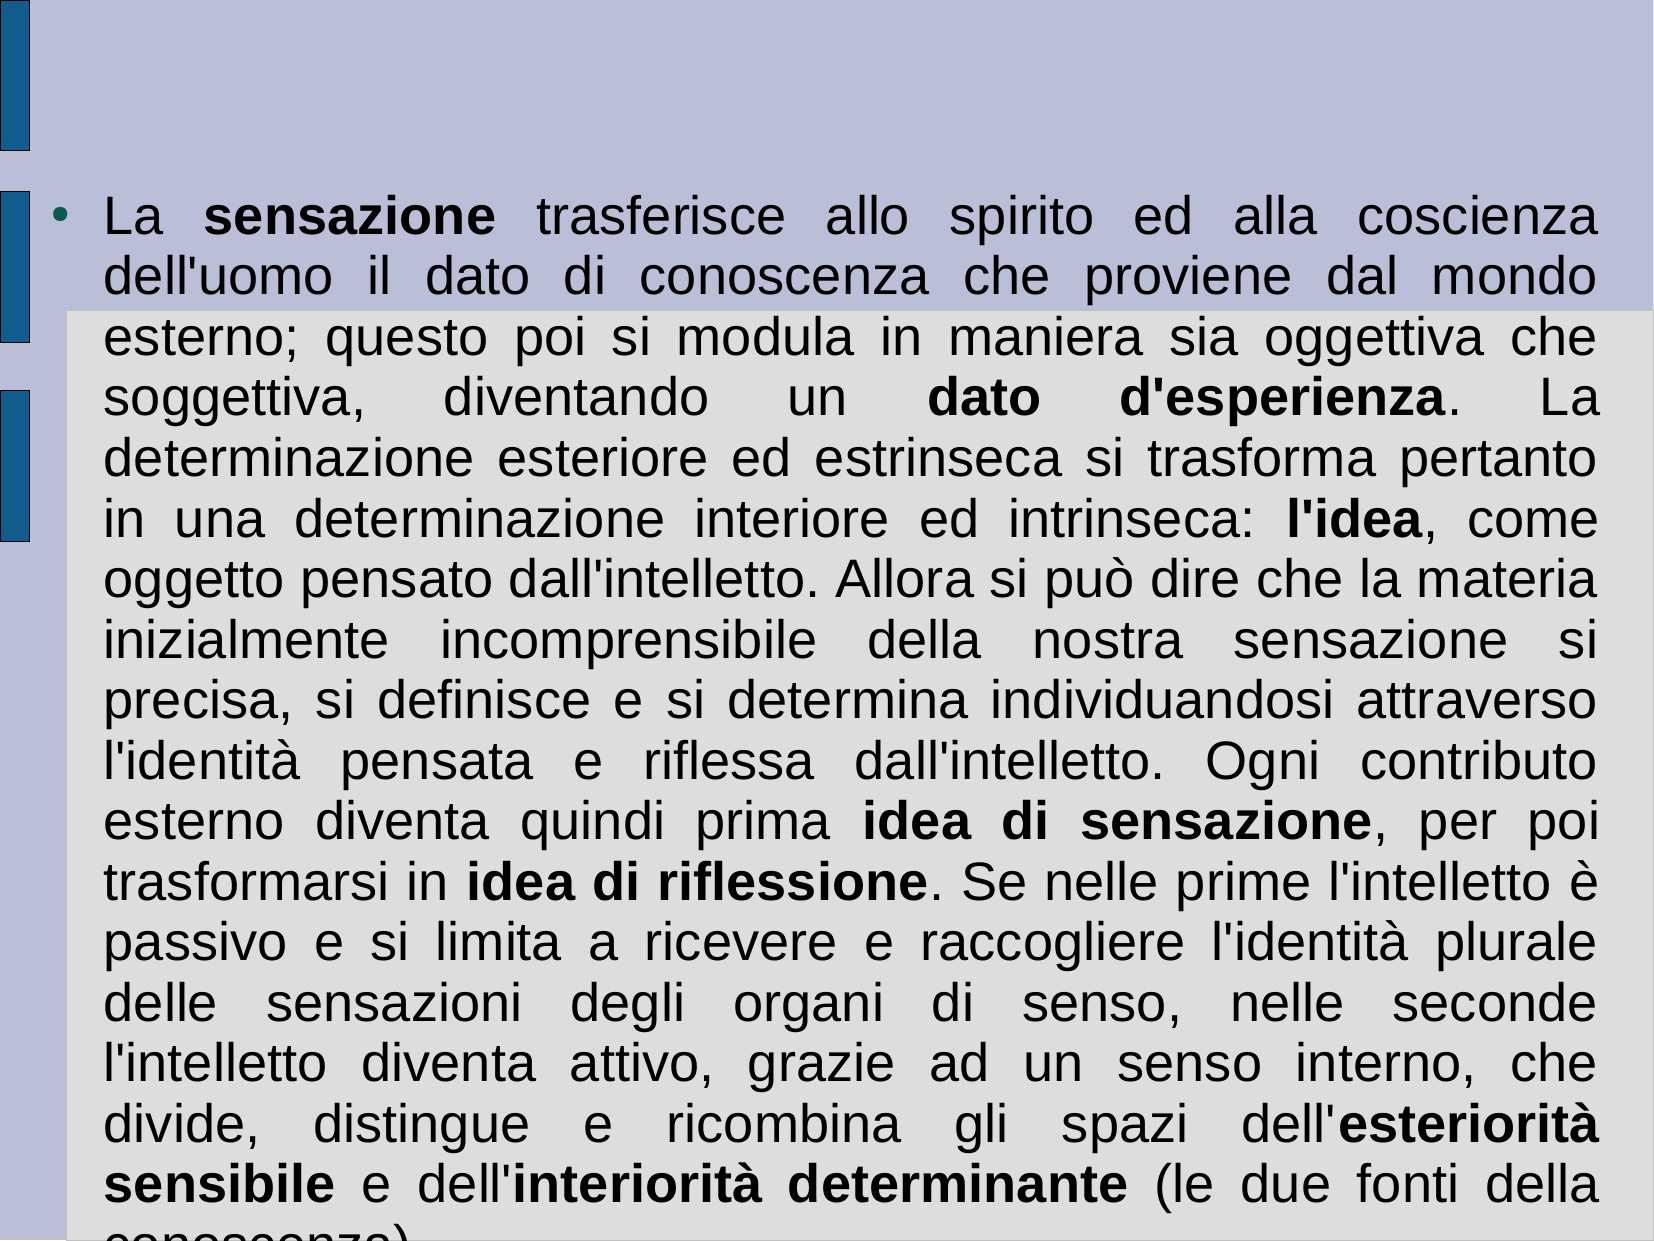

#
La sensazione trasferisce allo spirito ed alla coscienza dell'uomo il dato di conoscenza che proviene dal mondo esterno; questo poi si modula in maniera sia oggettiva che soggettiva, diventando un dato d'esperienza. La determinazione esteriore ed estrinseca si trasforma pertanto in una determinazione interiore ed intrinseca: l'idea, come oggetto pensato dall'intelletto. Allora si può dire che la materia inizialmente incomprensibile della nostra sensazione si precisa, si definisce e si determina individuandosi attraverso l'identità pensata e riflessa dall'intelletto. Ogni contributo esterno diventa quindi prima idea di sensazione, per poi trasformarsi in idea di riflessione. Se nelle prime l'intelletto è passivo e si limita a ricevere e raccogliere l'identità plurale delle sensazioni degli organi di senso, nelle seconde l'intelletto diventa attivo, grazie ad un senso interno, che divide, distingue e ricombina gli spazi dell'esteriorità sensibile e dell'interiorità determinante (le due fonti della conoscenza).